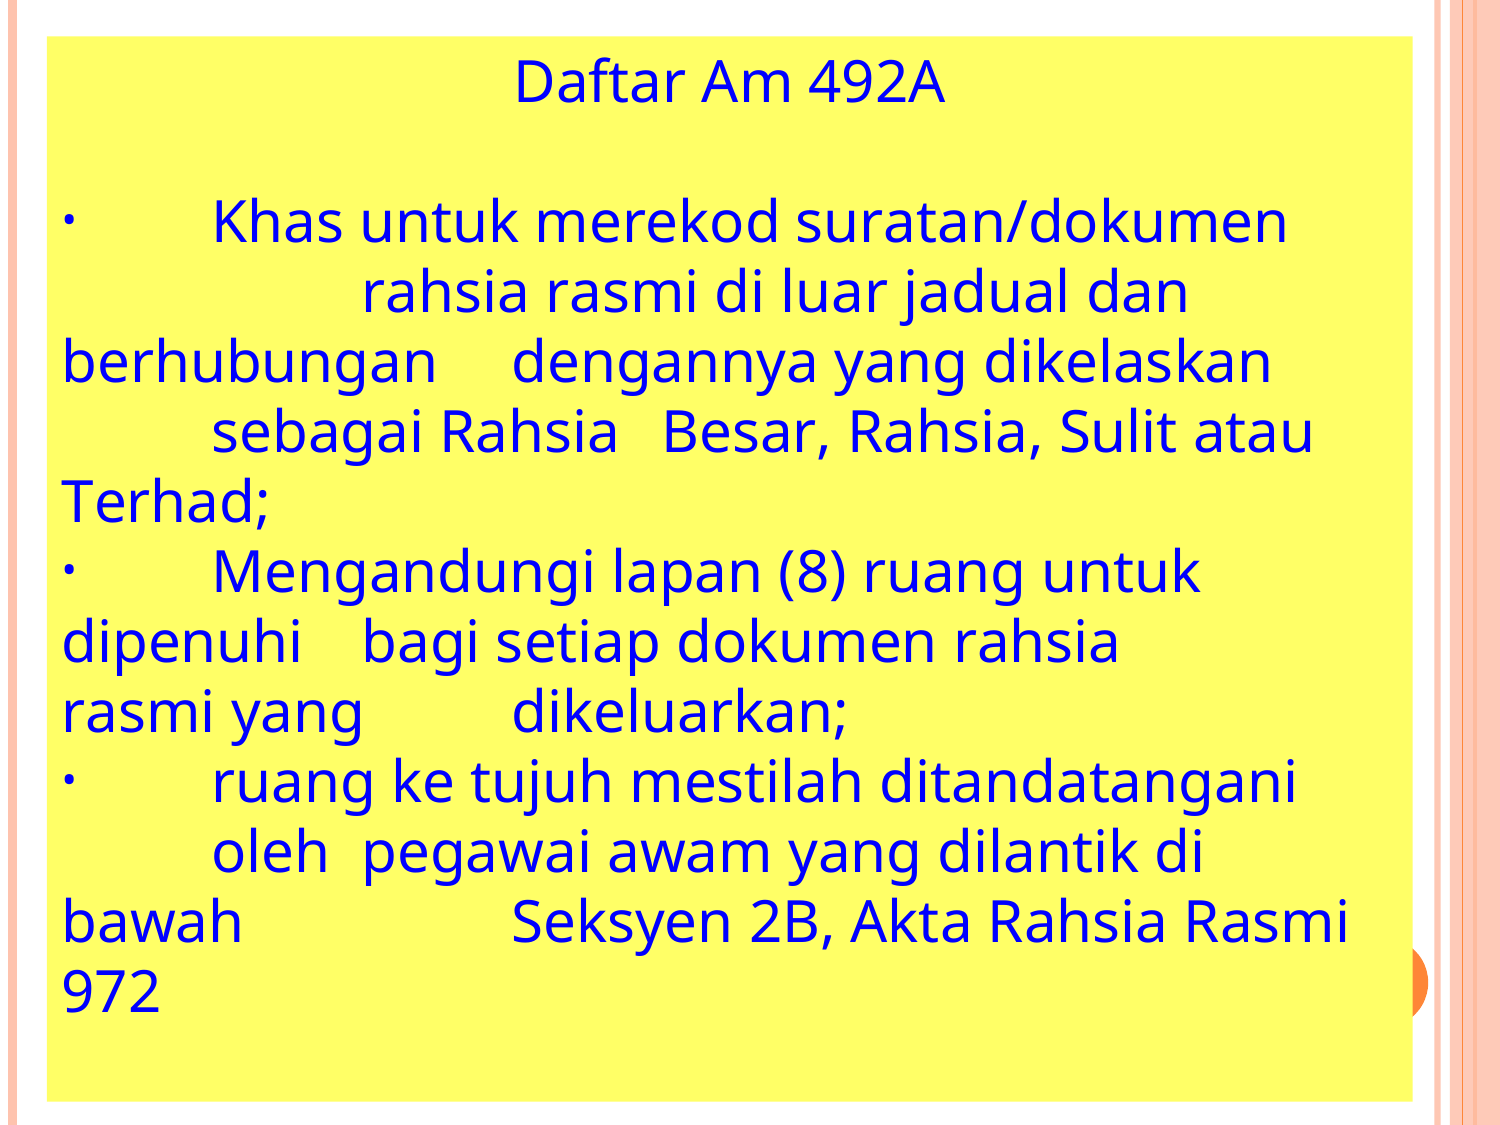

Daftar Am 492A
 	Khas untuk merekod suratan/dokumen 		rahsia rasmi di luar jadual dan berhubungan 	dengannya yang dikelaskan 	sebagai Rahsia 	Besar, Rahsia, Sulit atau Terhad;
 	Mengandungi lapan (8) ruang untuk dipenuhi 	bagi setiap dokumen rahsia 	rasmi yang 	dikeluarkan;
 	ruang ke tujuh mestilah ditandatangani 	oleh 	pegawai awam yang dilantik di bawah 		Seksyen 2B, Akta Rahsia Rasmi 972